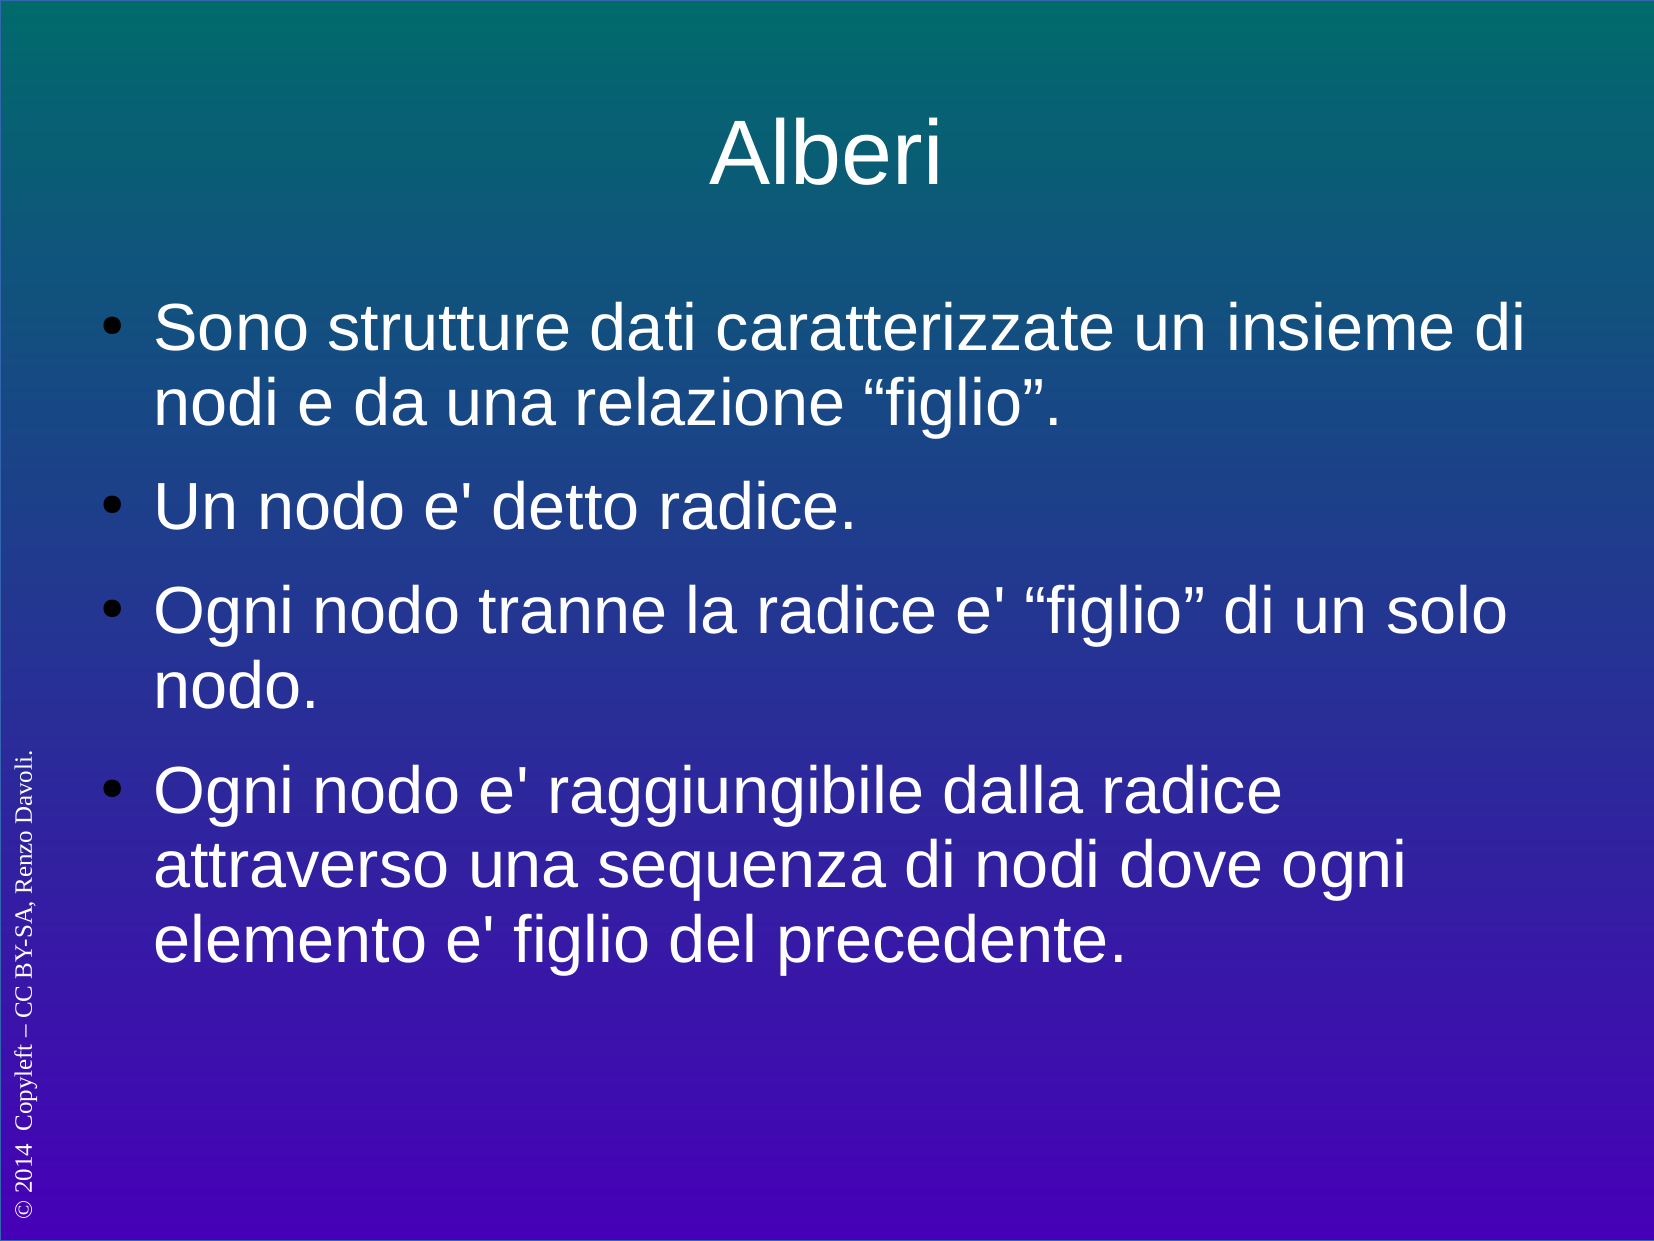

# Alberi
Sono strutture dati caratterizzate un insieme di nodi e da una relazione “figlio”.
Un nodo e' detto radice.
Ogni nodo tranne la radice e' “figlio” di un solo nodo.
Ogni nodo e' raggiungibile dalla radice attraverso una sequenza di nodi dove ogni elemento e' figlio del precedente.